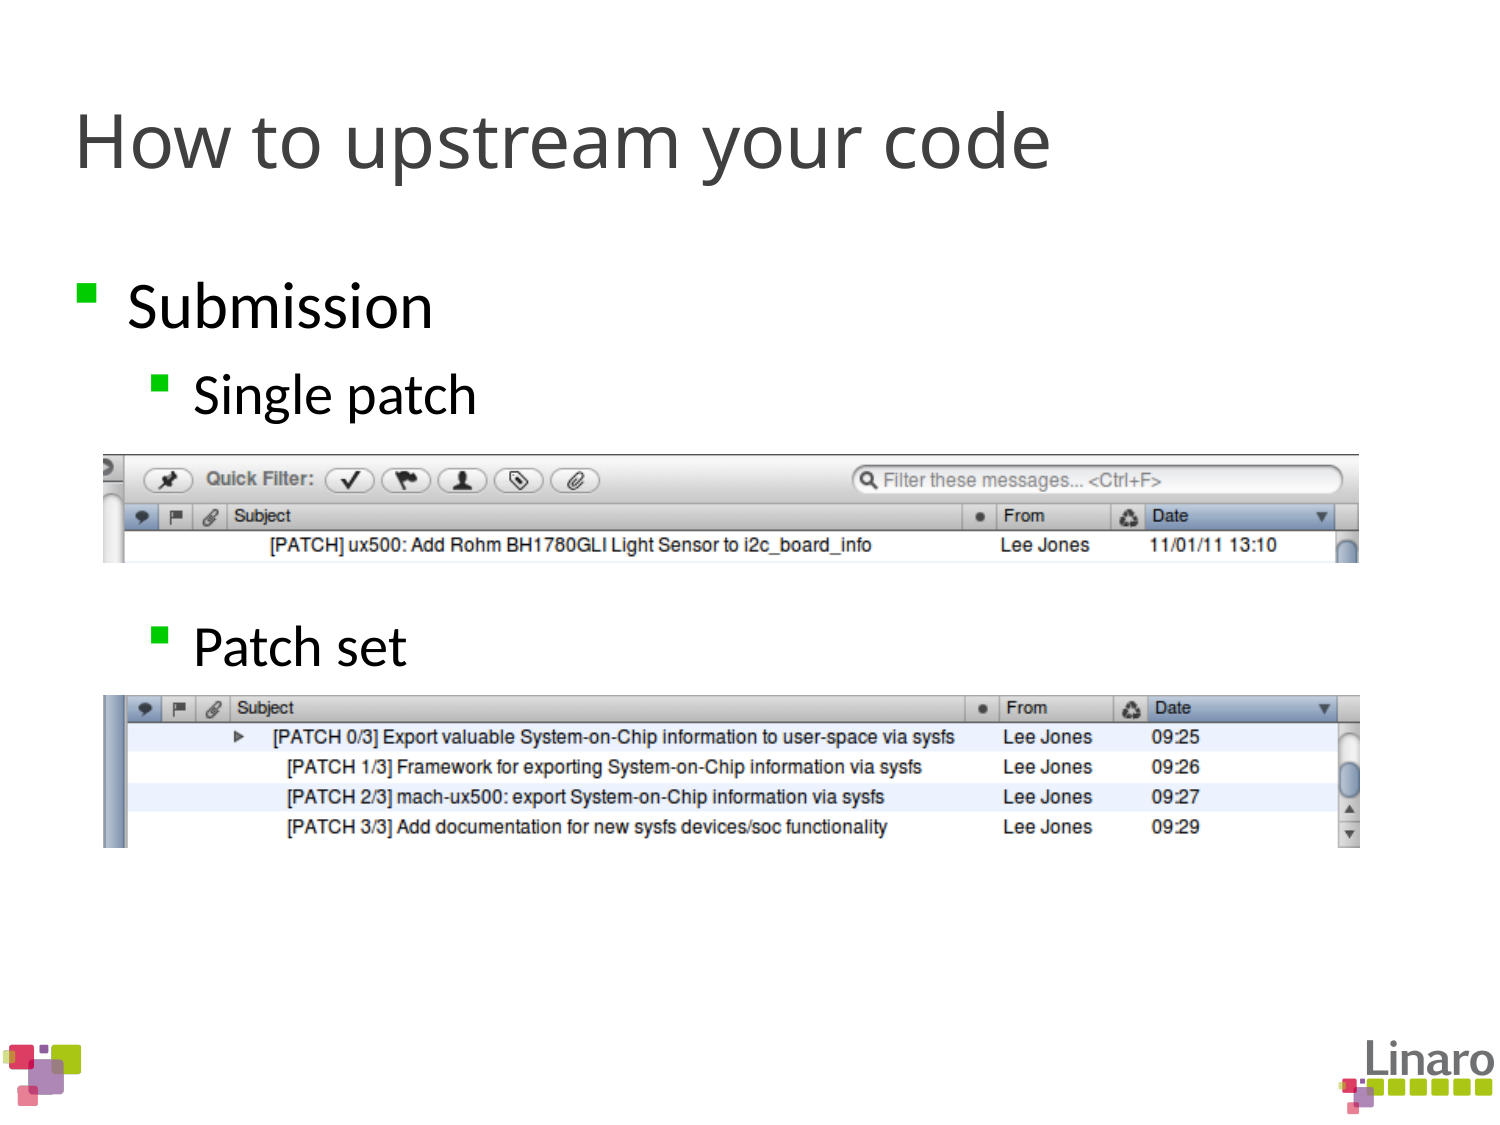

# How to upstream your code
Submission
Single patch
Patch set